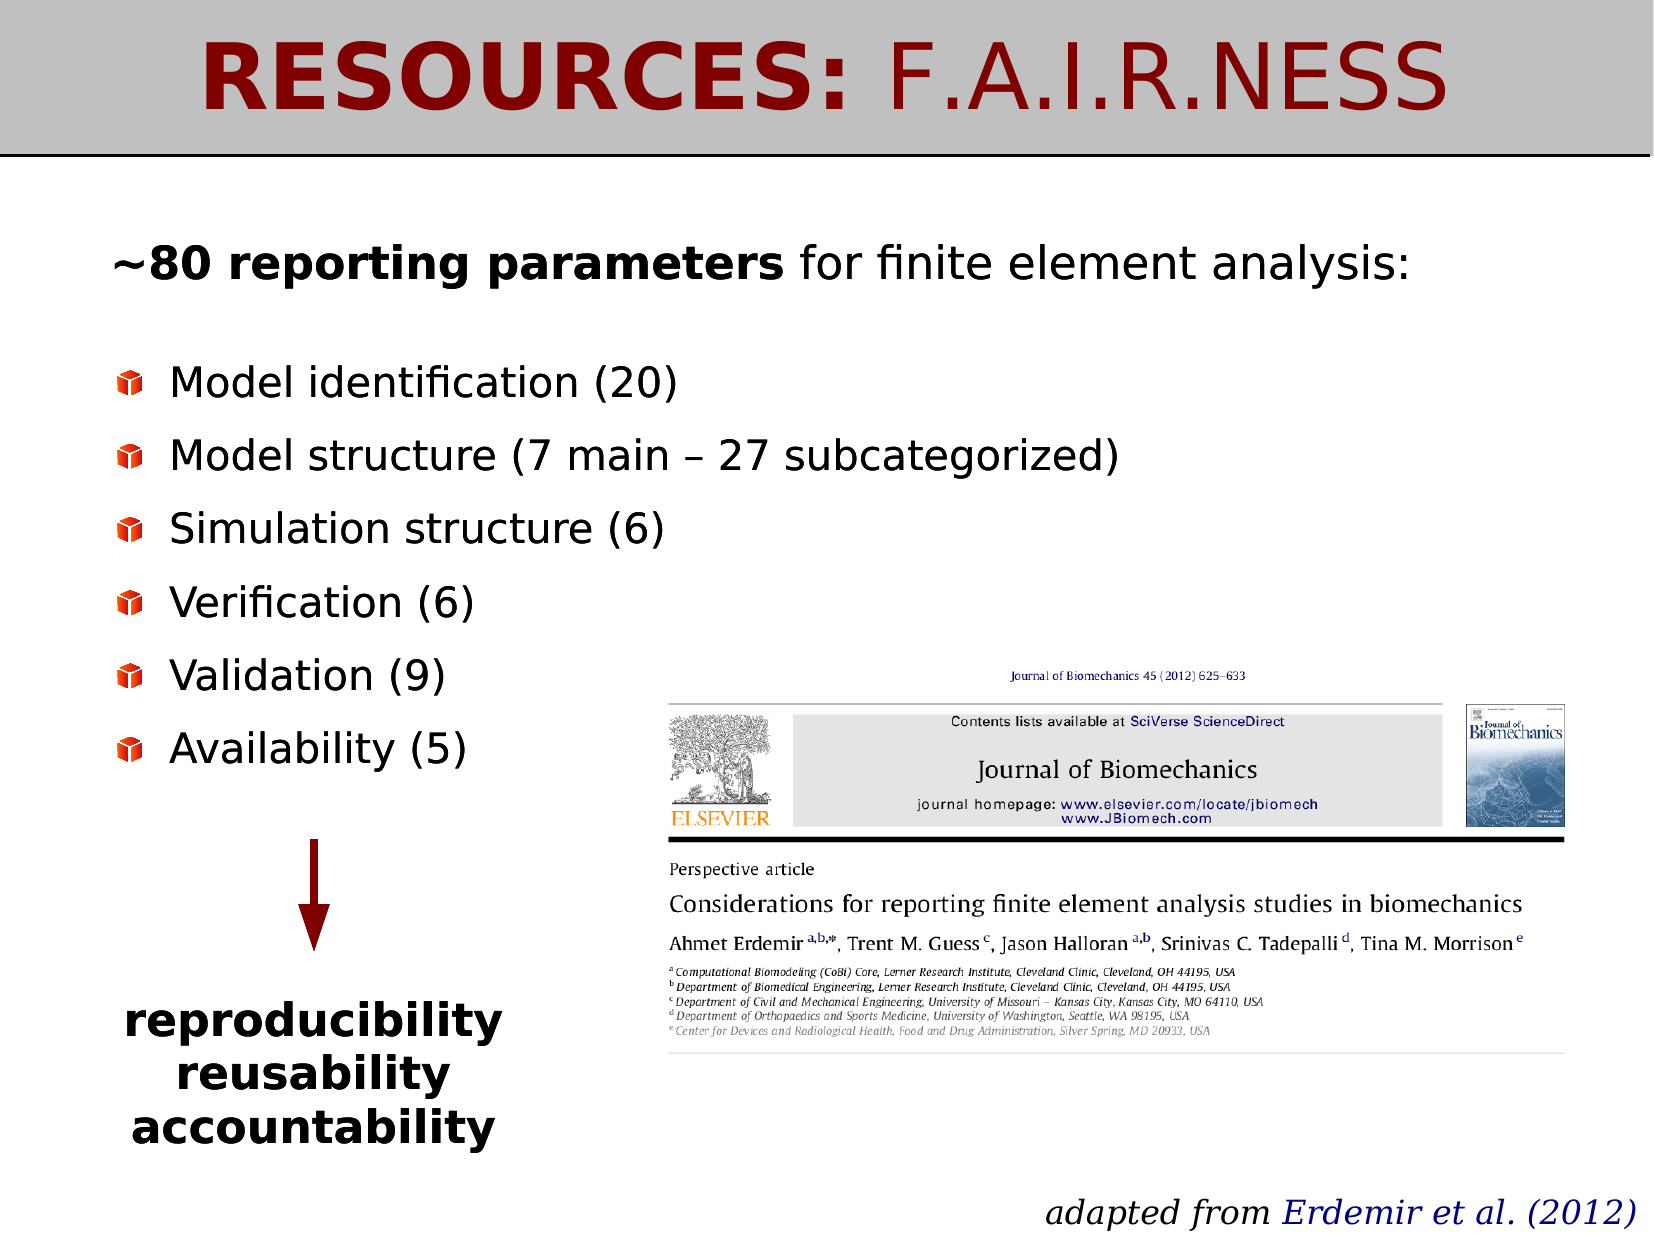

RESOURCES: F.A.I.R.NESS
~80 reporting parameters for finite element analysis:
~80 reporting parameters for finite element analysis:
Model identification (20)
Model structure (7 main – 27 subcategorized)
Simulation structure (6)
Verification (6)
Validation (9)
Availability (5)
Model identification (20)
Model structure (7 main – 27 subcategorized)
Simulation structure (6)
Verification (6)
Validation (9)
Availability (5)
reproducibility
reusability
accountability
reproducibility
reusability
accountability
adapted from Erdemir et al. (2012)